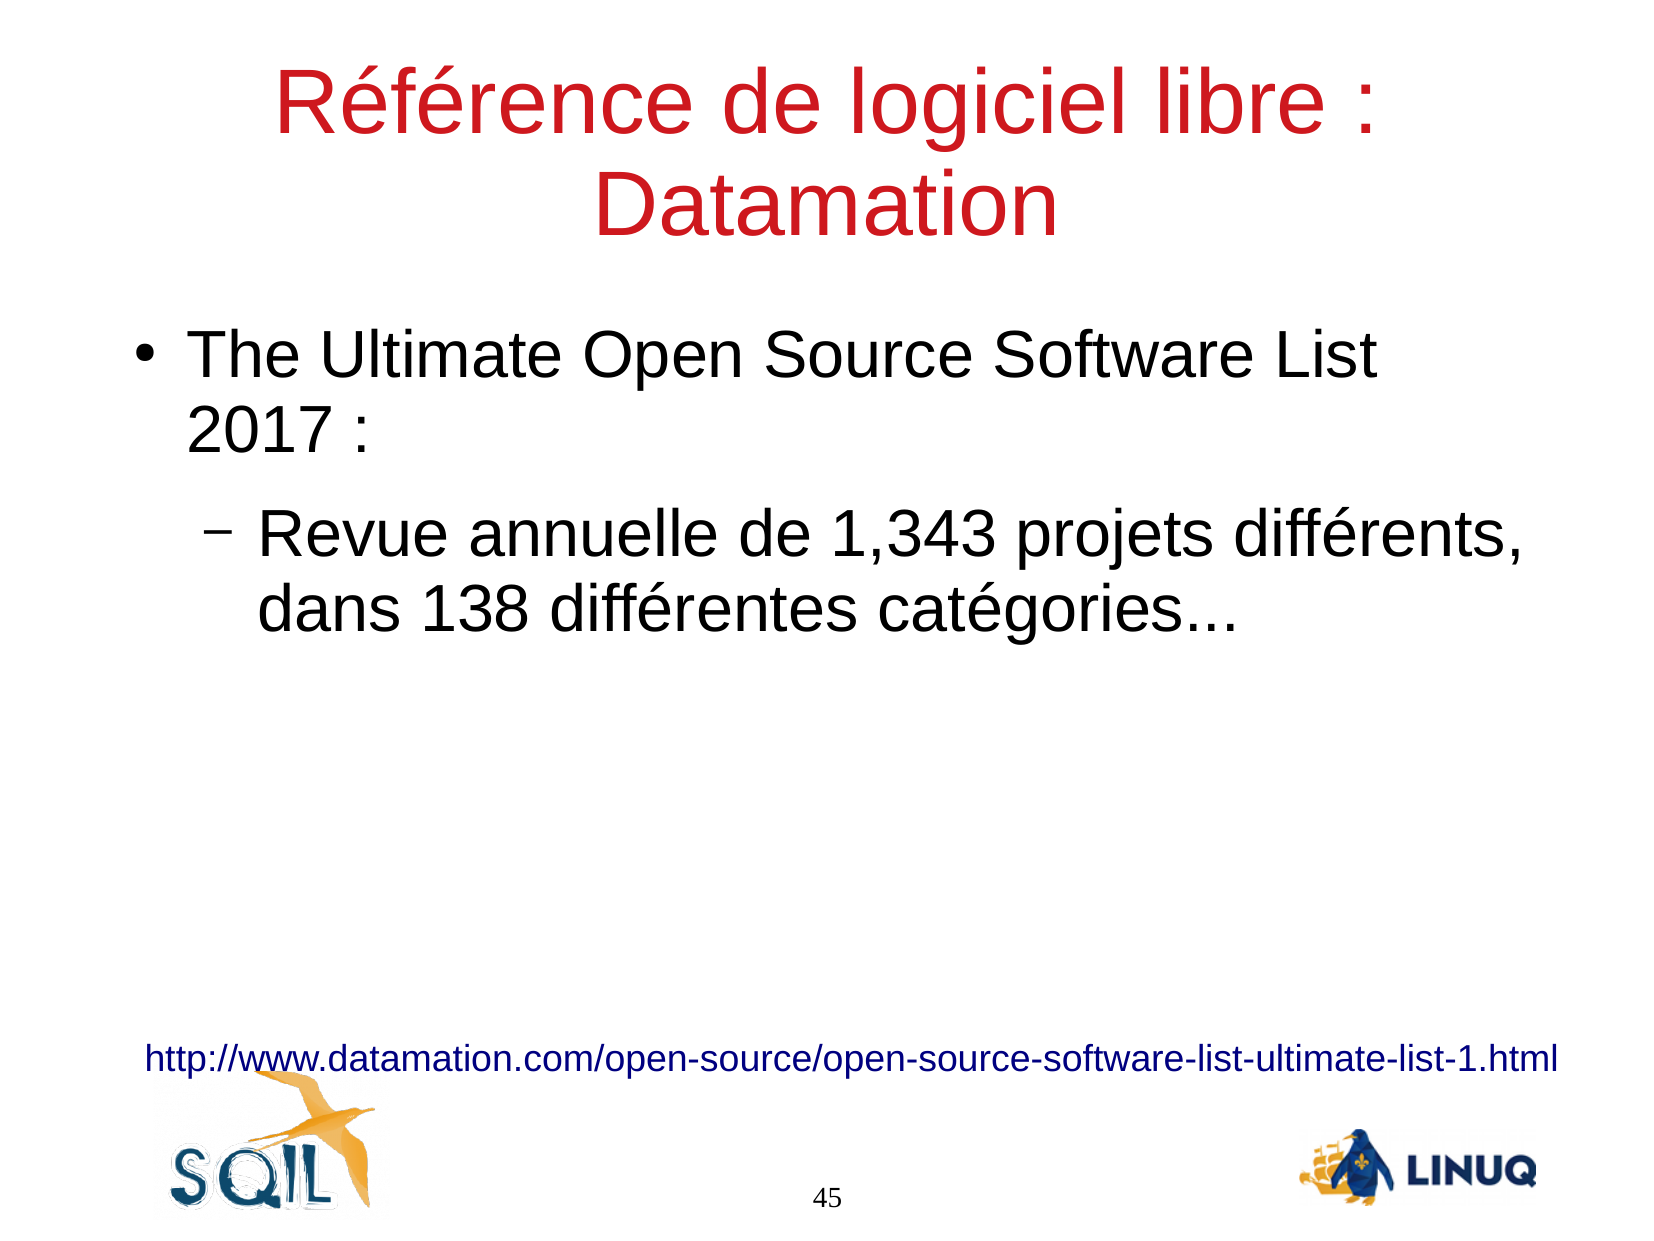

# Référence de logiciel libre : Datamation
The Ultimate Open Source Software List 2017 :
Revue annuelle de 1,343 projets différents, dans 138 différentes catégories...
http://www.datamation.com/open-source/open-source-software-list-ultimate-list-1.html